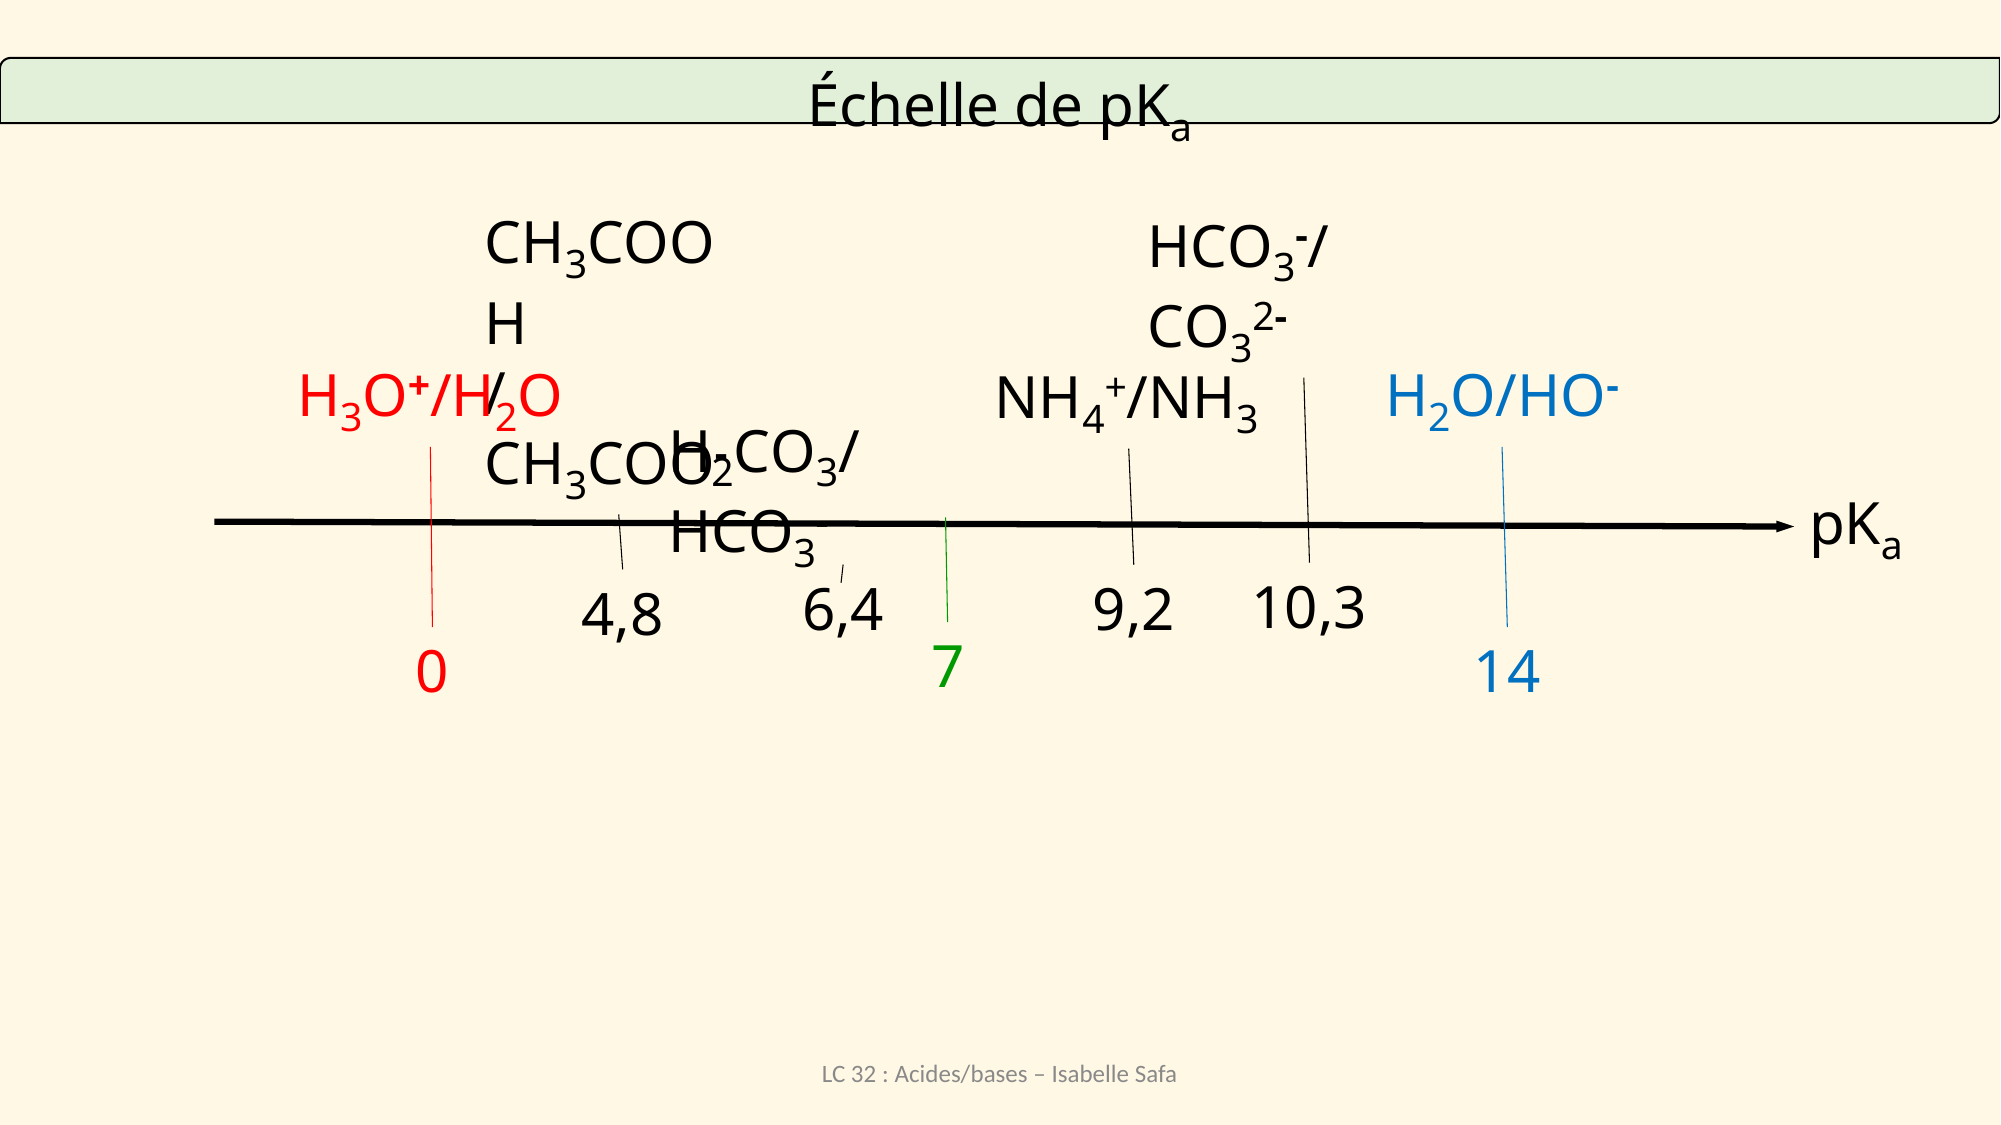

Échelle de pKa
CH3COOH
/ CH3COO-
HCO3-/CO32-
H3O+/H2O
H2O/HO-
NH4+/NH3
H2CO3/HCO3-
pKa
10,3
6,4
9,2
4,8
7
0
14
LC 32 : Acides/bases – Isabelle Safa